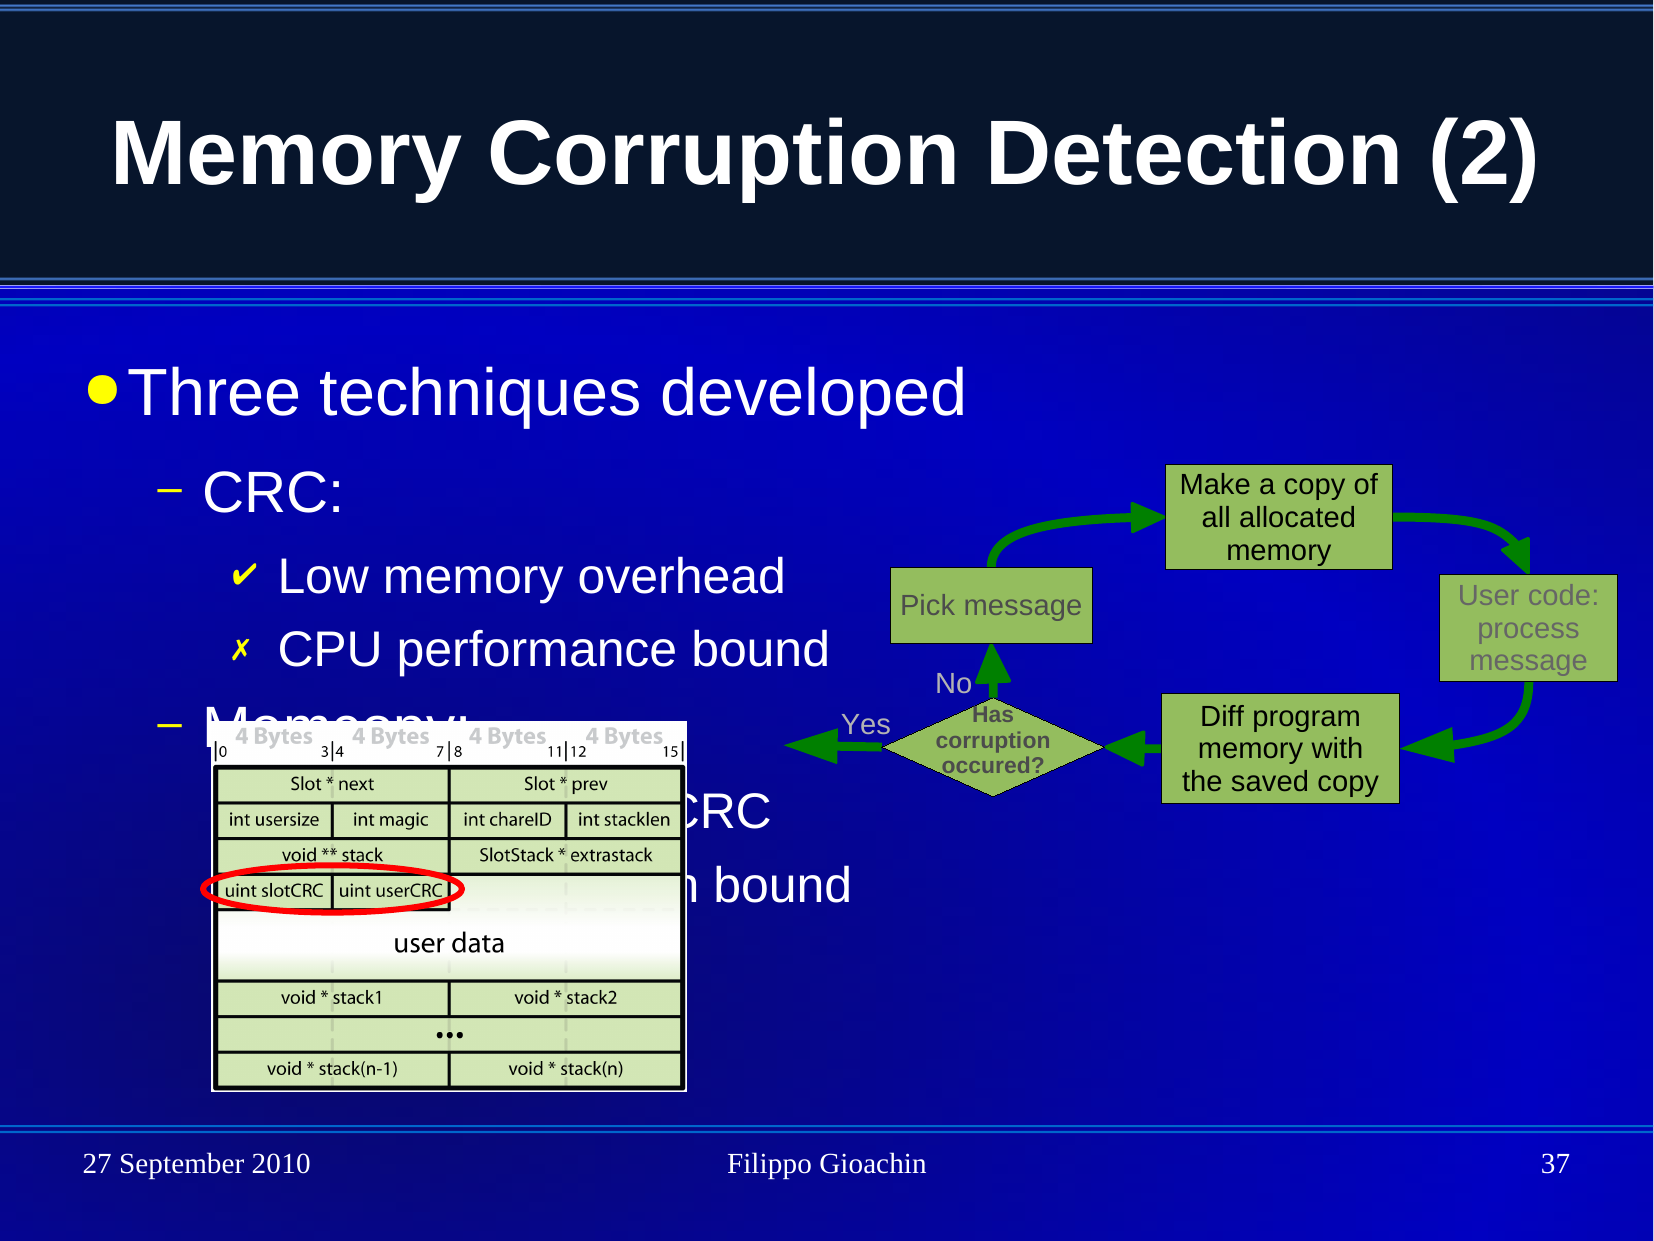

# Memory Corruption Detection (2)
Three techniques developed
CRC:
Low memory overhead
CPU performance bound
Memcopy:
Much faster than CRC
Memory bandwidth bound
Compute CRC of
every allocated
memory block
Pick message
User code:
process
message
No
Yes
Scan all memory
blocks and check
if CRC changed
Has
corruption
occured?
Make a copy of
all allocated
memory
Diff program
memory with
the saved copy
27 September 2010
Filippo Gioachin
37